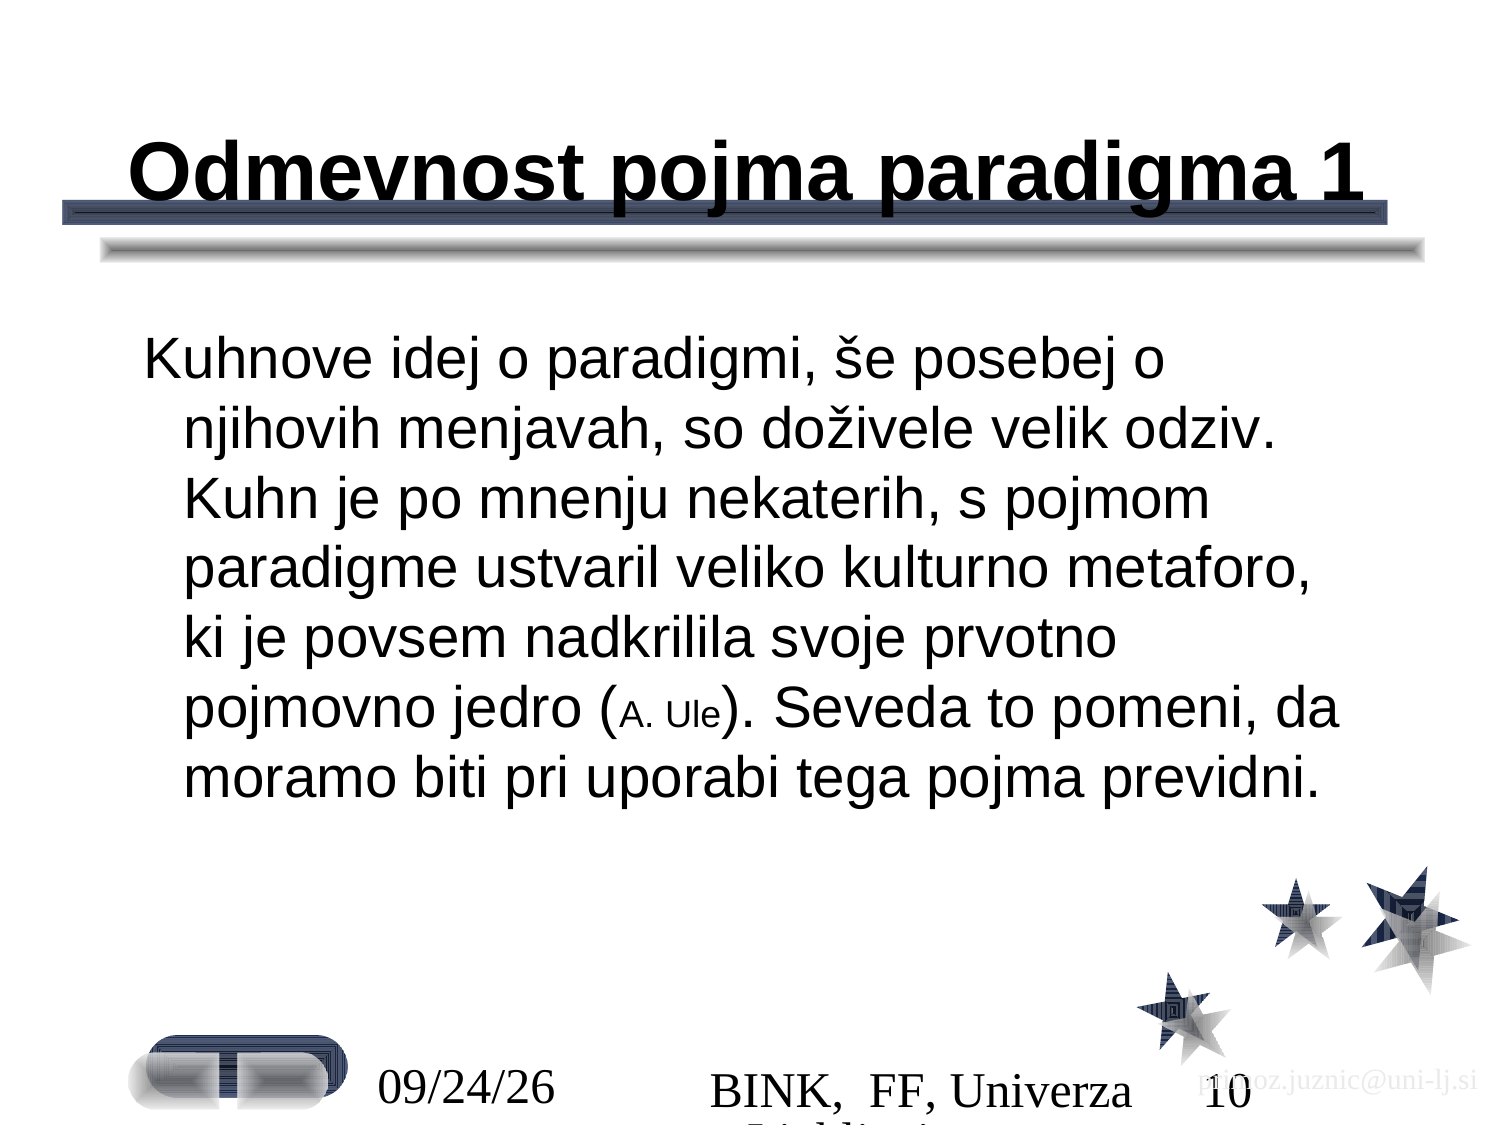

# Odmevnost pojma paradigma 1
 Kuhnove idej o paradigmi, še posebej o njihovih menjavah, so doživele velik odziv. Kuhn je po mnenju nekaterih, s pojmom paradigme ustvaril veliko kulturno metaforo, ki je povsem nadkrilila svoje prvotno pojmovno jedro (A. Ule). Seveda to pomeni, da moramo biti pri uporabi tega pojma previdni.
BINK, FF, Univerza v Ljubljani
10